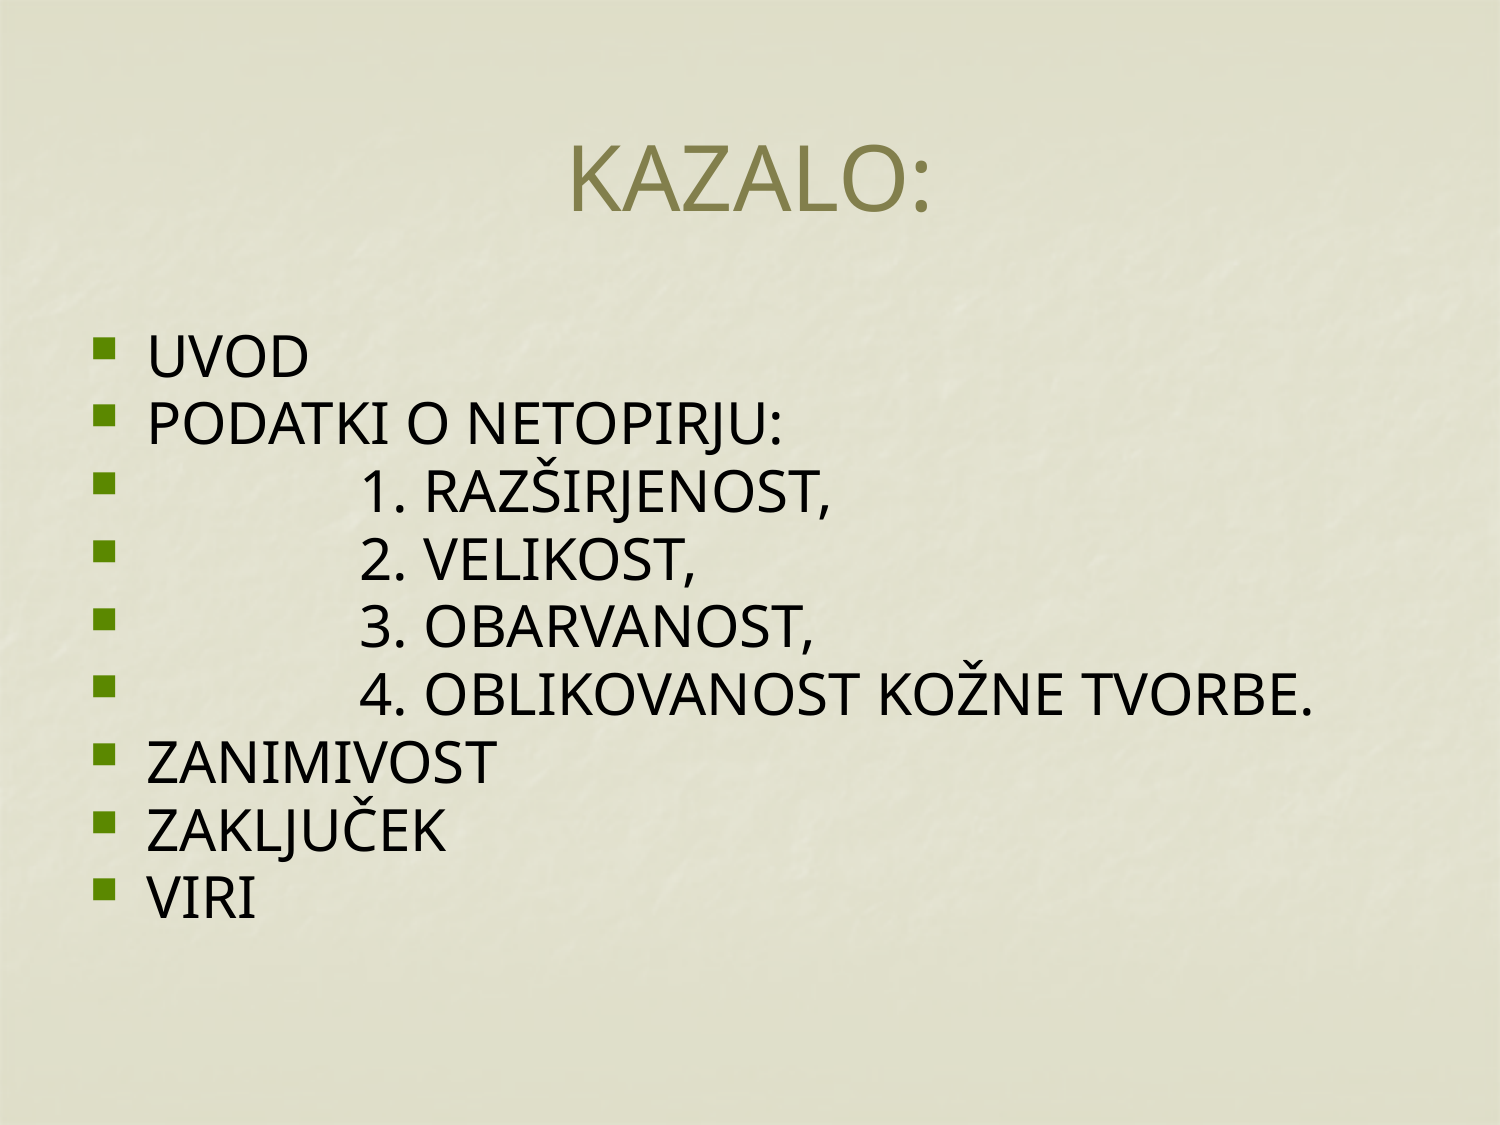

# KAZALO:
UVOD
PODATKI O NETOPIRJU:
 1. RAZŠIRJENOST,
 2. VELIKOST,
 3. OBARVANOST,
 4. OBLIKOVANOST KOŽNE TVORBE.
ZANIMIVOST
ZAKLJUČEK
VIRI